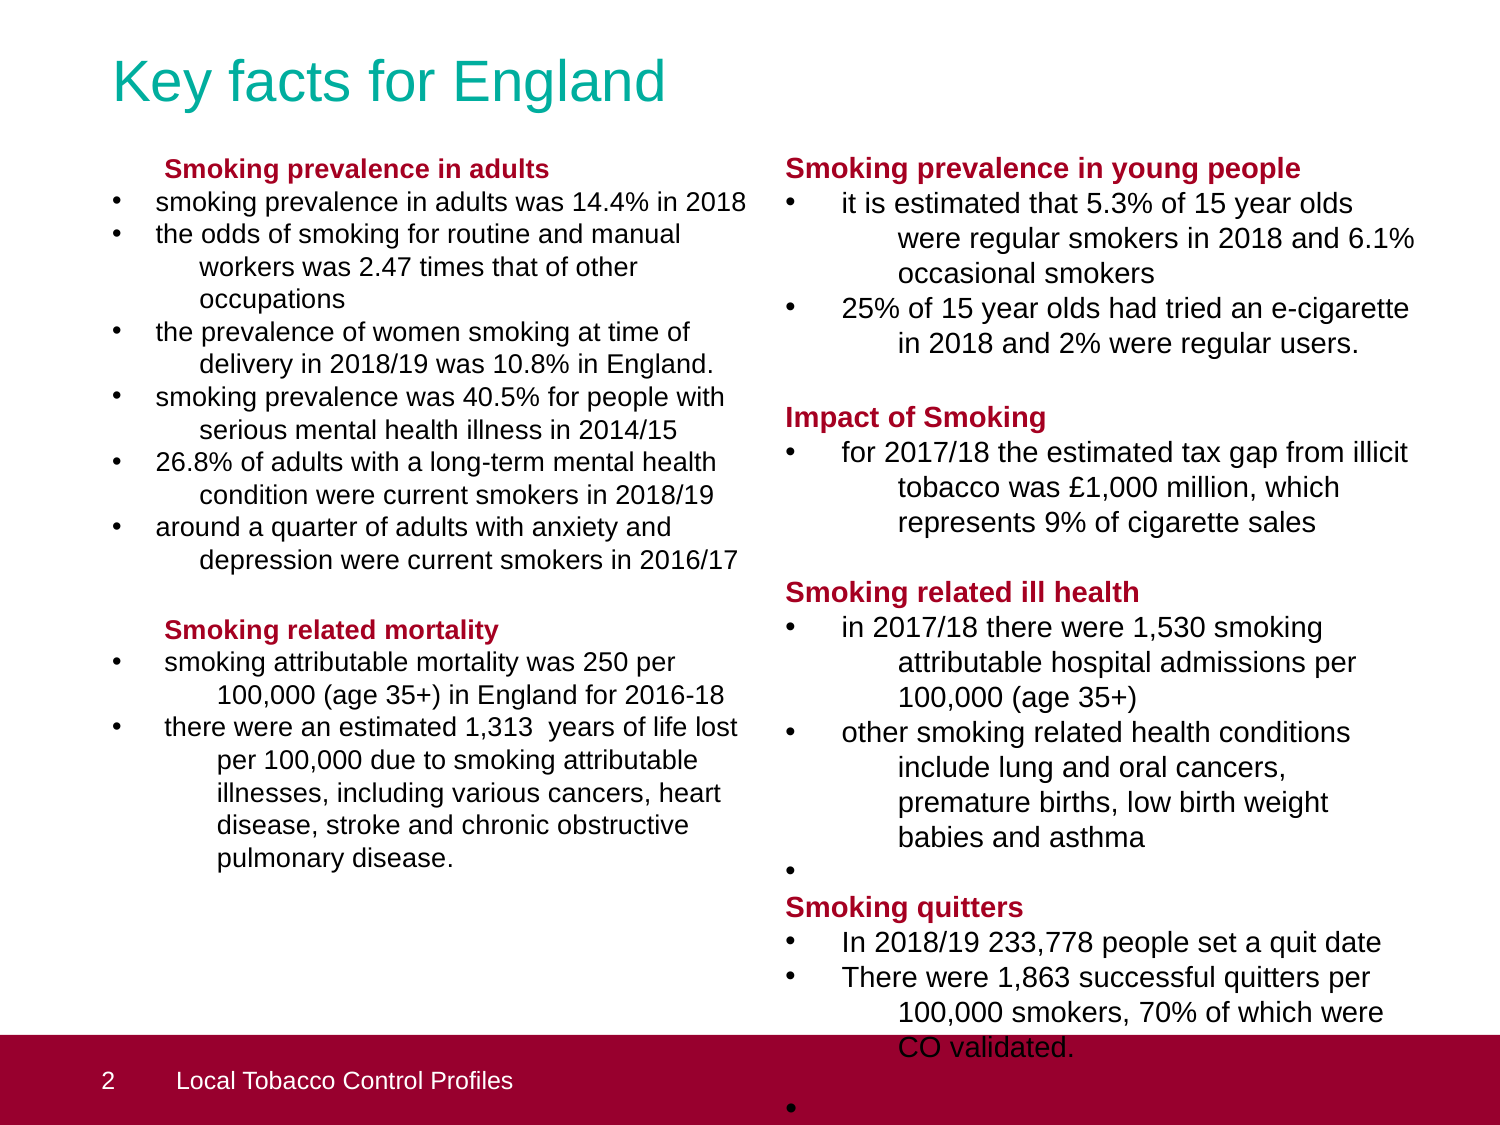

# Key facts for England
Smoking prevalence in young people
it is estimated that 5.3% of 15 year olds were regular smokers in 2018 and 6.1% occasional smokers
25% of 15 year olds had tried an e-cigarette in 2018 and 2% were regular users.
Impact of Smoking
for 2017/18 the estimated tax gap from illicit tobacco was £1,000 million, which represents 9% of cigarette sales
Smoking related ill health
in 2017/18 there were 1,530 smoking attributable hospital admissions per 100,000 (age 35+)
other smoking related health conditions include lung and oral cancers, premature births, low birth weight babies and asthma
Smoking quitters
In 2018/19 233,778 people set a quit date
There were 1,863 successful quitters per 100,000 smokers, 70% of which were CO validated.
Smoking prevalence in adults
smoking prevalence in adults was 14.4% in 2018
the odds of smoking for routine and manual workers was 2.47 times that of other occupations
the prevalence of women smoking at time of delivery in 2018/19 was 10.8% in England.
smoking prevalence was 40.5% for people with serious mental health illness in 2014/15
26.8% of adults with a long-term mental health condition were current smokers in 2018/19
around a quarter of adults with anxiety and depression were current smokers in 2016/17
Smoking related mortality
smoking attributable mortality was 250 per 100,000 (age 35+) in England for 2016-18
there were an estimated 1,313 years of life lost per 100,000 due to smoking attributable illnesses, including various cancers, heart disease, stroke and chronic obstructive pulmonary disease.
 2
Local Tobacco Control Profiles